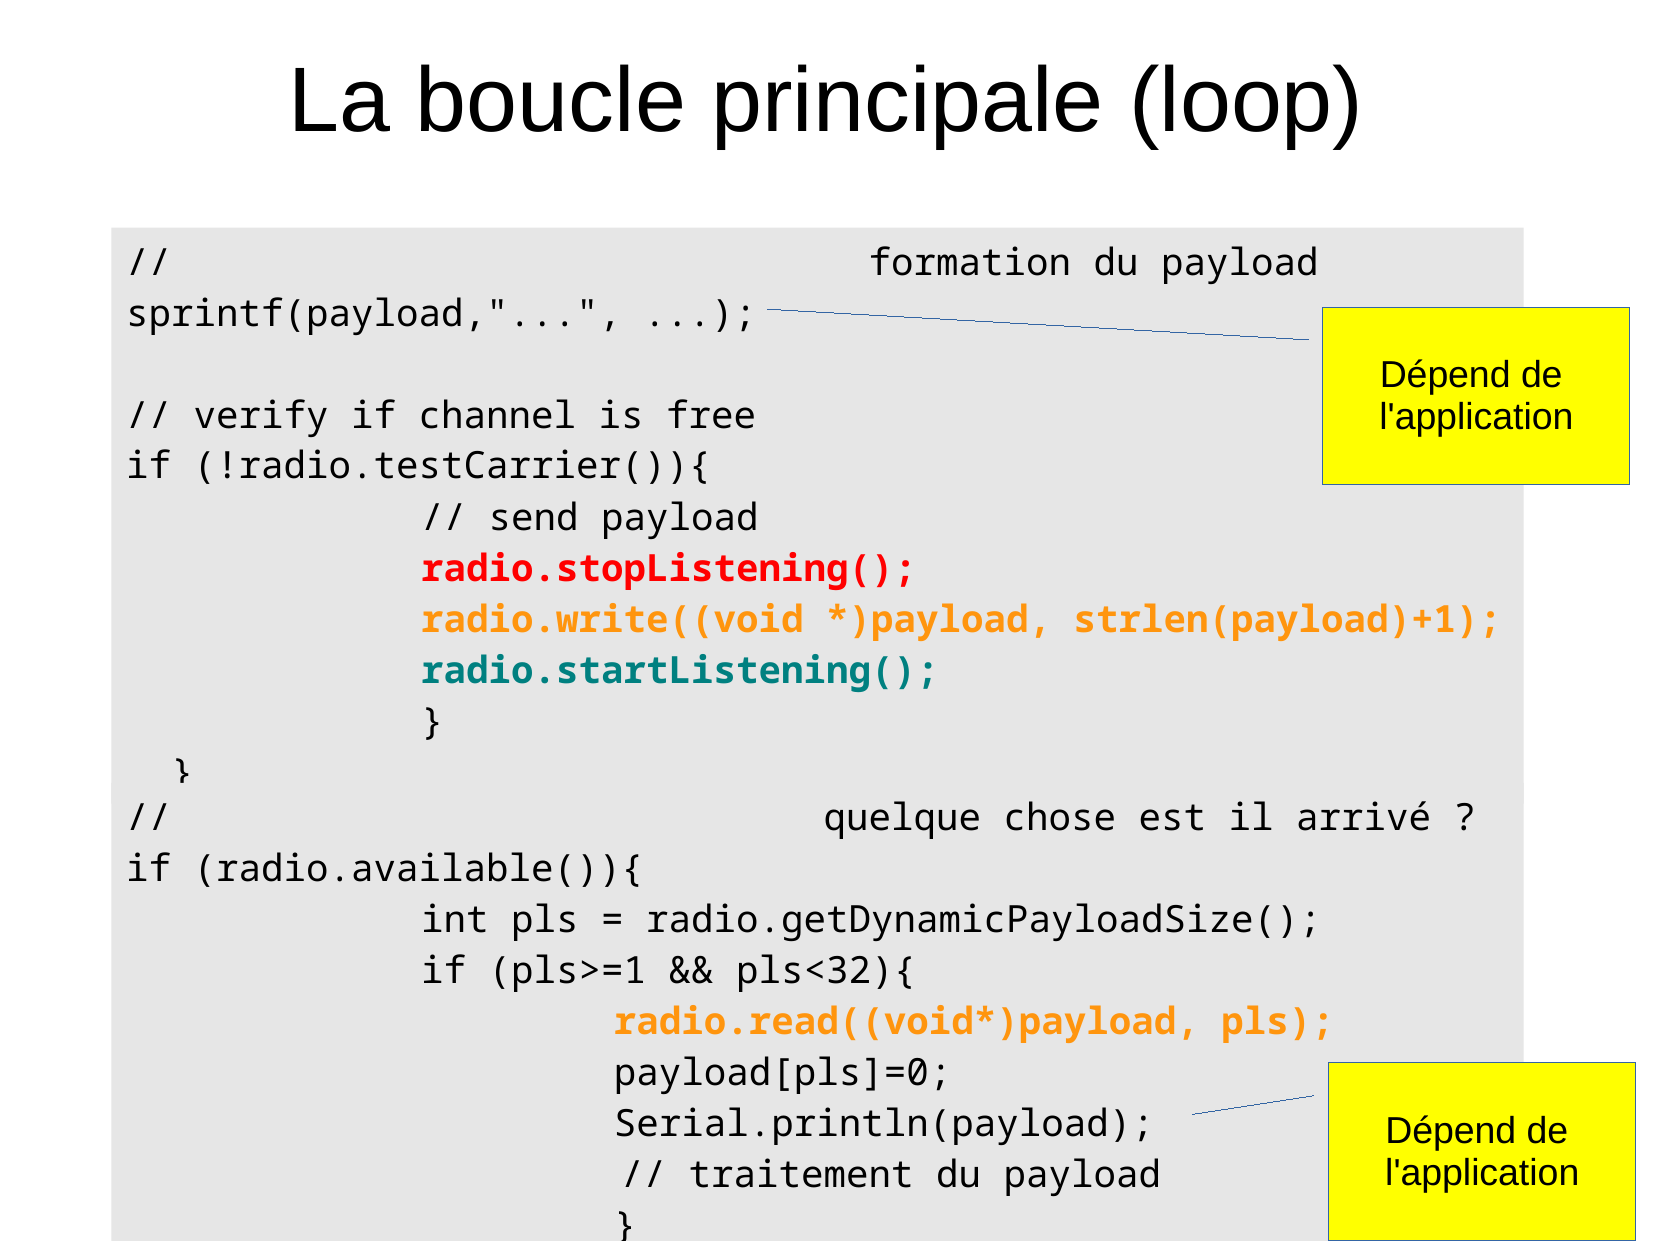

# La boucle principale (loop)
// formation du payload
sprintf(payload,"...", ...);
// verify if channel is free
if (!radio.testCarrier()){
				// send payload
				radio.stopListening();
				radio.write((void *)payload, strlen(payload)+1);
				radio.startListening();
				}
 }
Dépend de
l'application
// quelque chose est il arrivé ?
if (radio.available()){
				int pls = radio.getDynamicPayloadSize();
				if (pls>=1 && pls<32){
						 radio.read((void*)payload, pls);
						 payload[pls]=0;
						 Serial.println(payload);
 // traitement du payload
						 }
				}
Dépend de
l'application